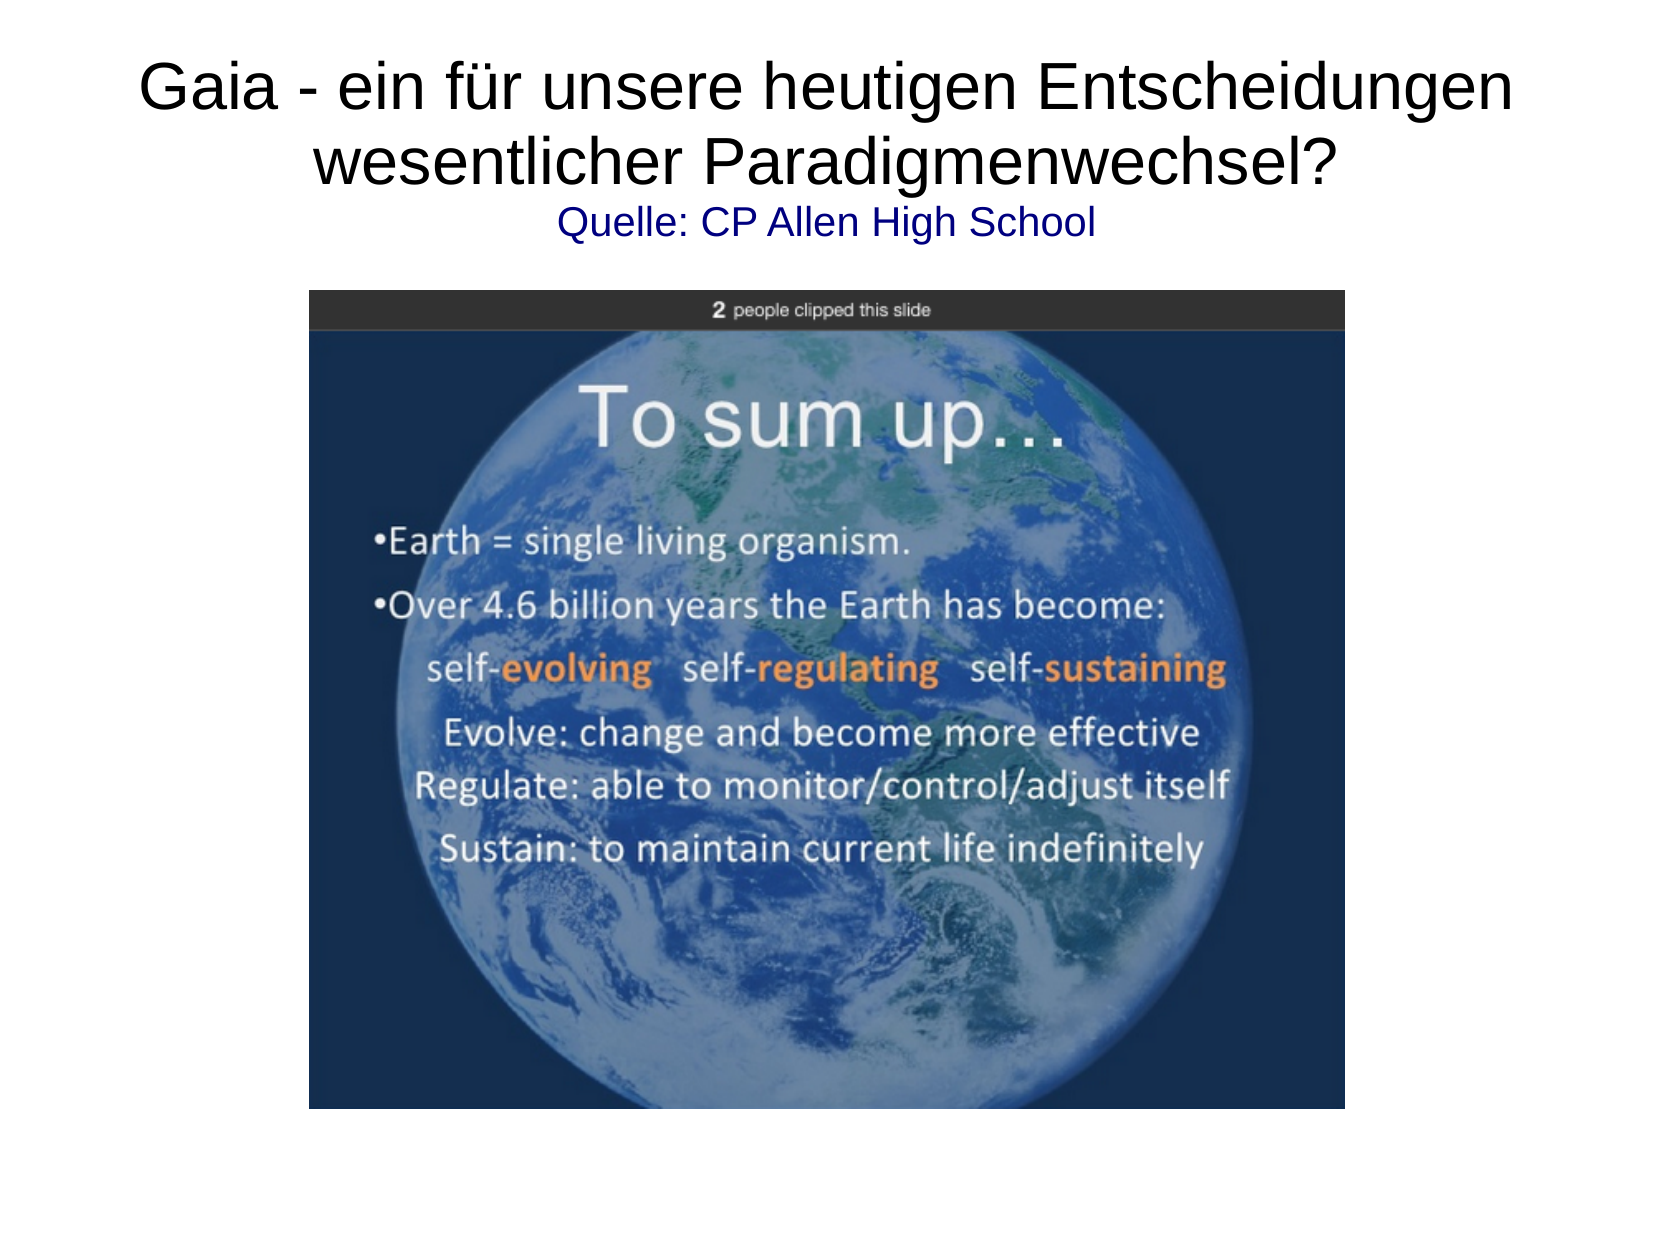

# Gaia - ein für unsere heutigen Entscheidungen wesentlicher Paradigmenwechsel? Quelle: CP Allen High School